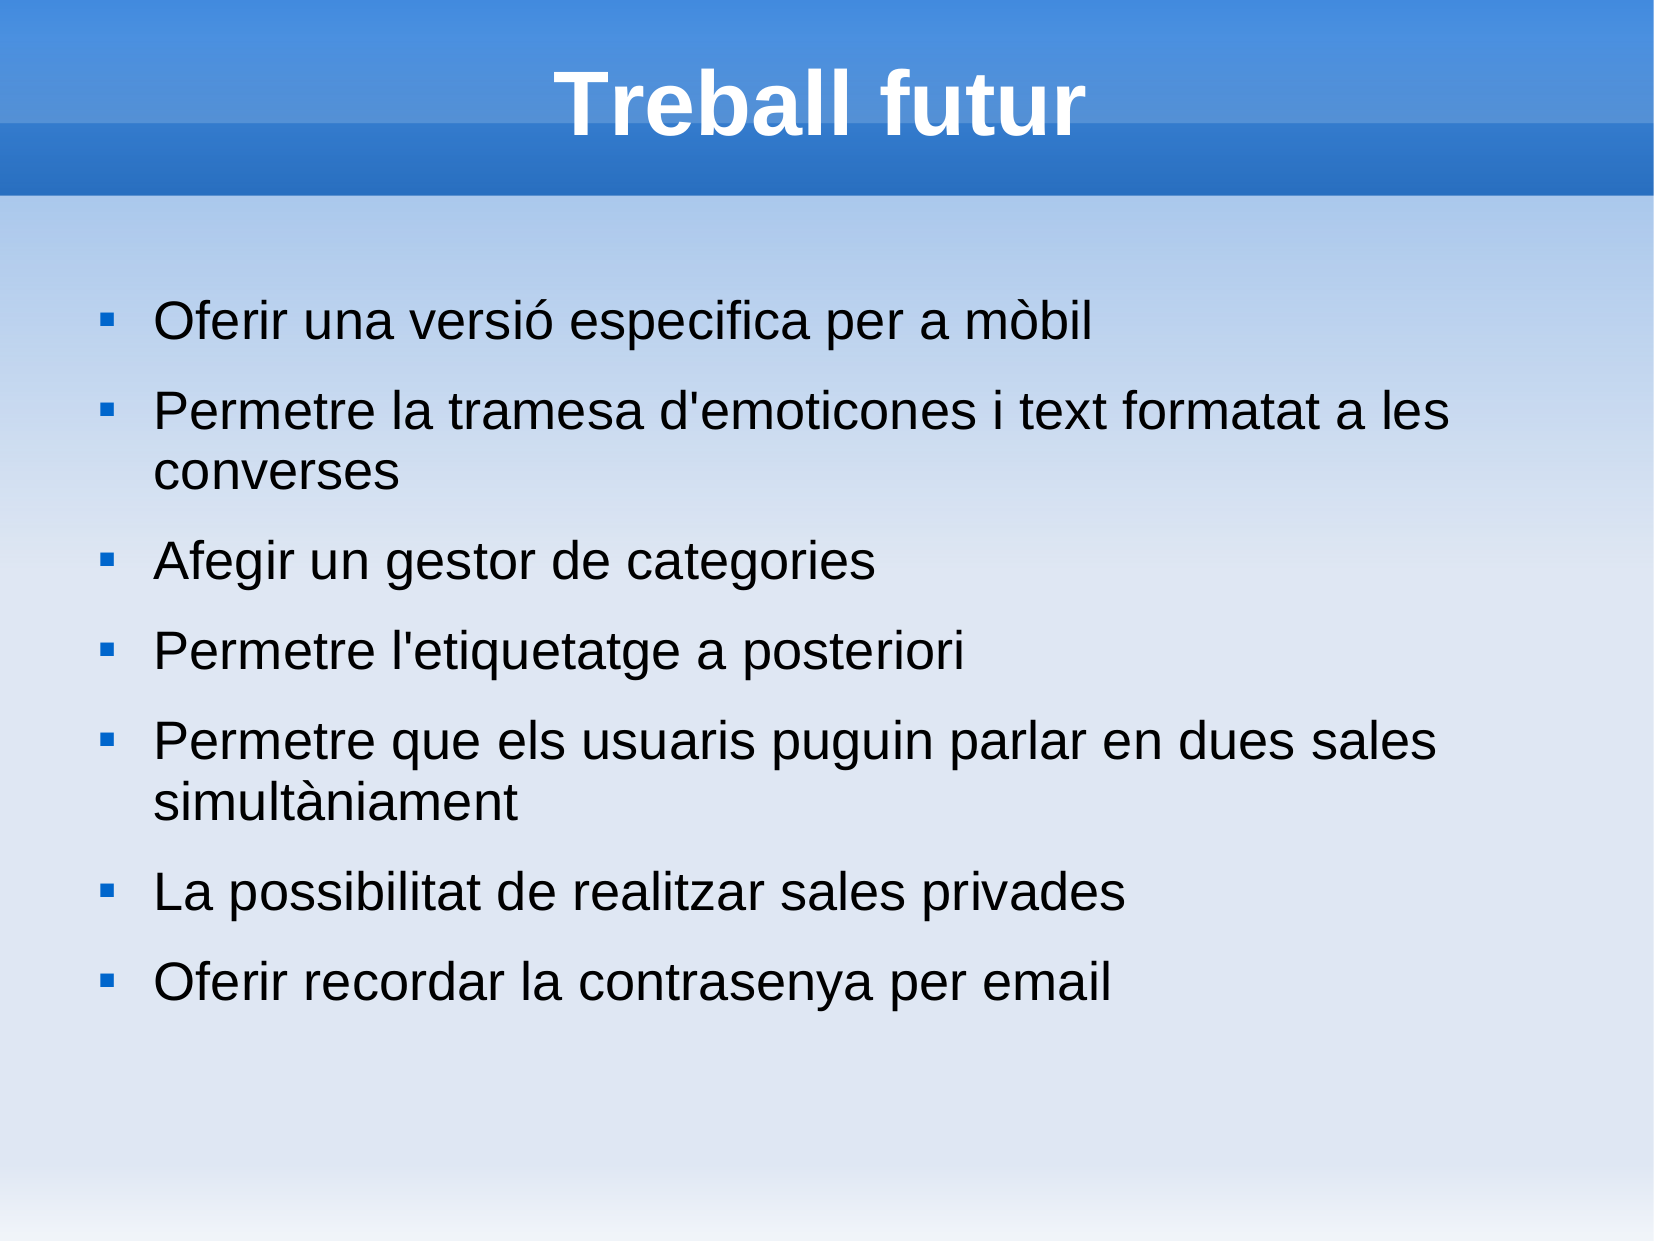

# Treball futur
Oferir una versió especifica per a mòbil
Permetre la tramesa d'emoticones i text formatat a les converses
Afegir un gestor de categories
Permetre l'etiquetatge a posteriori
Permetre que els usuaris puguin parlar en dues sales simultàniament
La possibilitat de realitzar sales privades
Oferir recordar la contrasenya per email